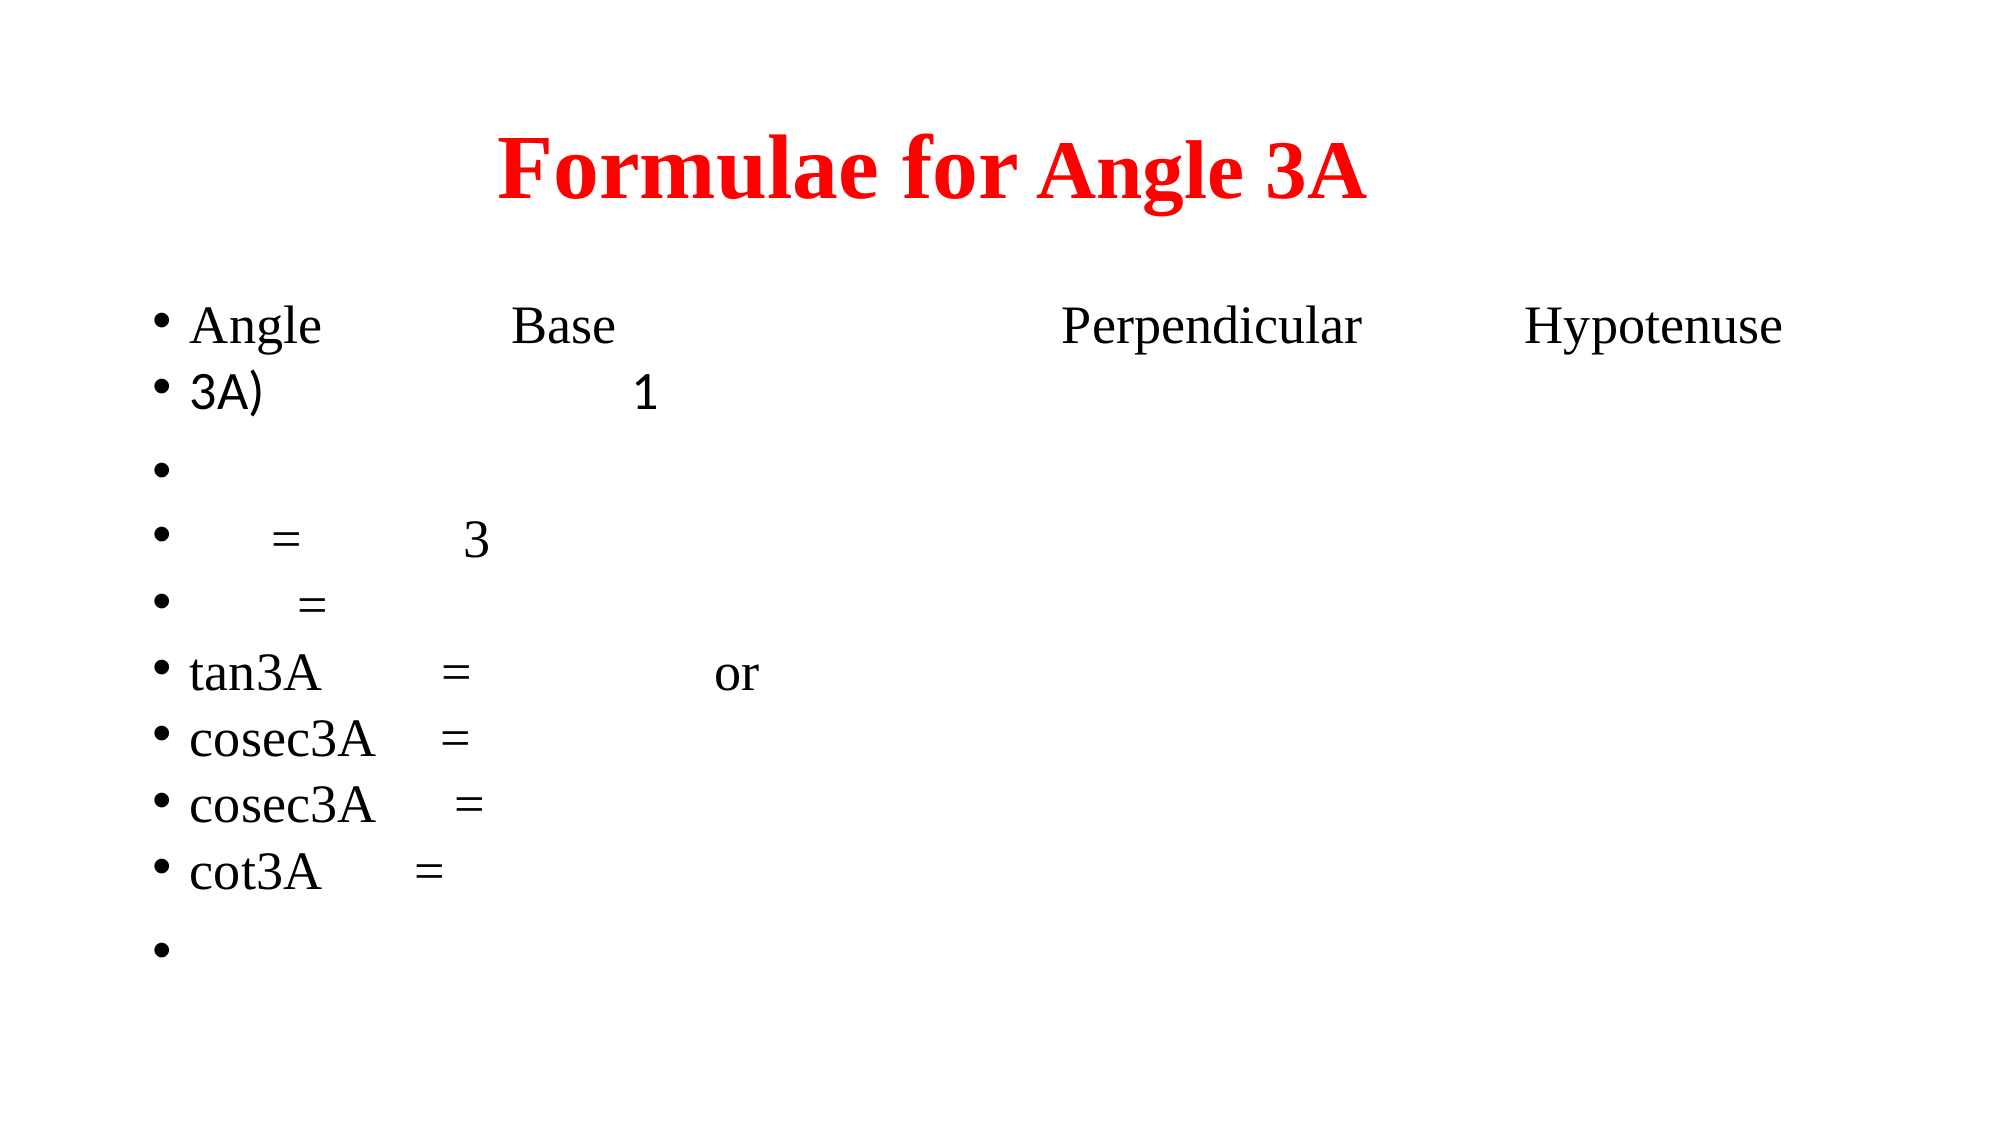

# Formulae for Angle 3A
Angle Base Perpendicular Hypotenuse
3A) 1
 = 3
 =
tan3A = or
cosec3A =
cosec3A =
cot3A =